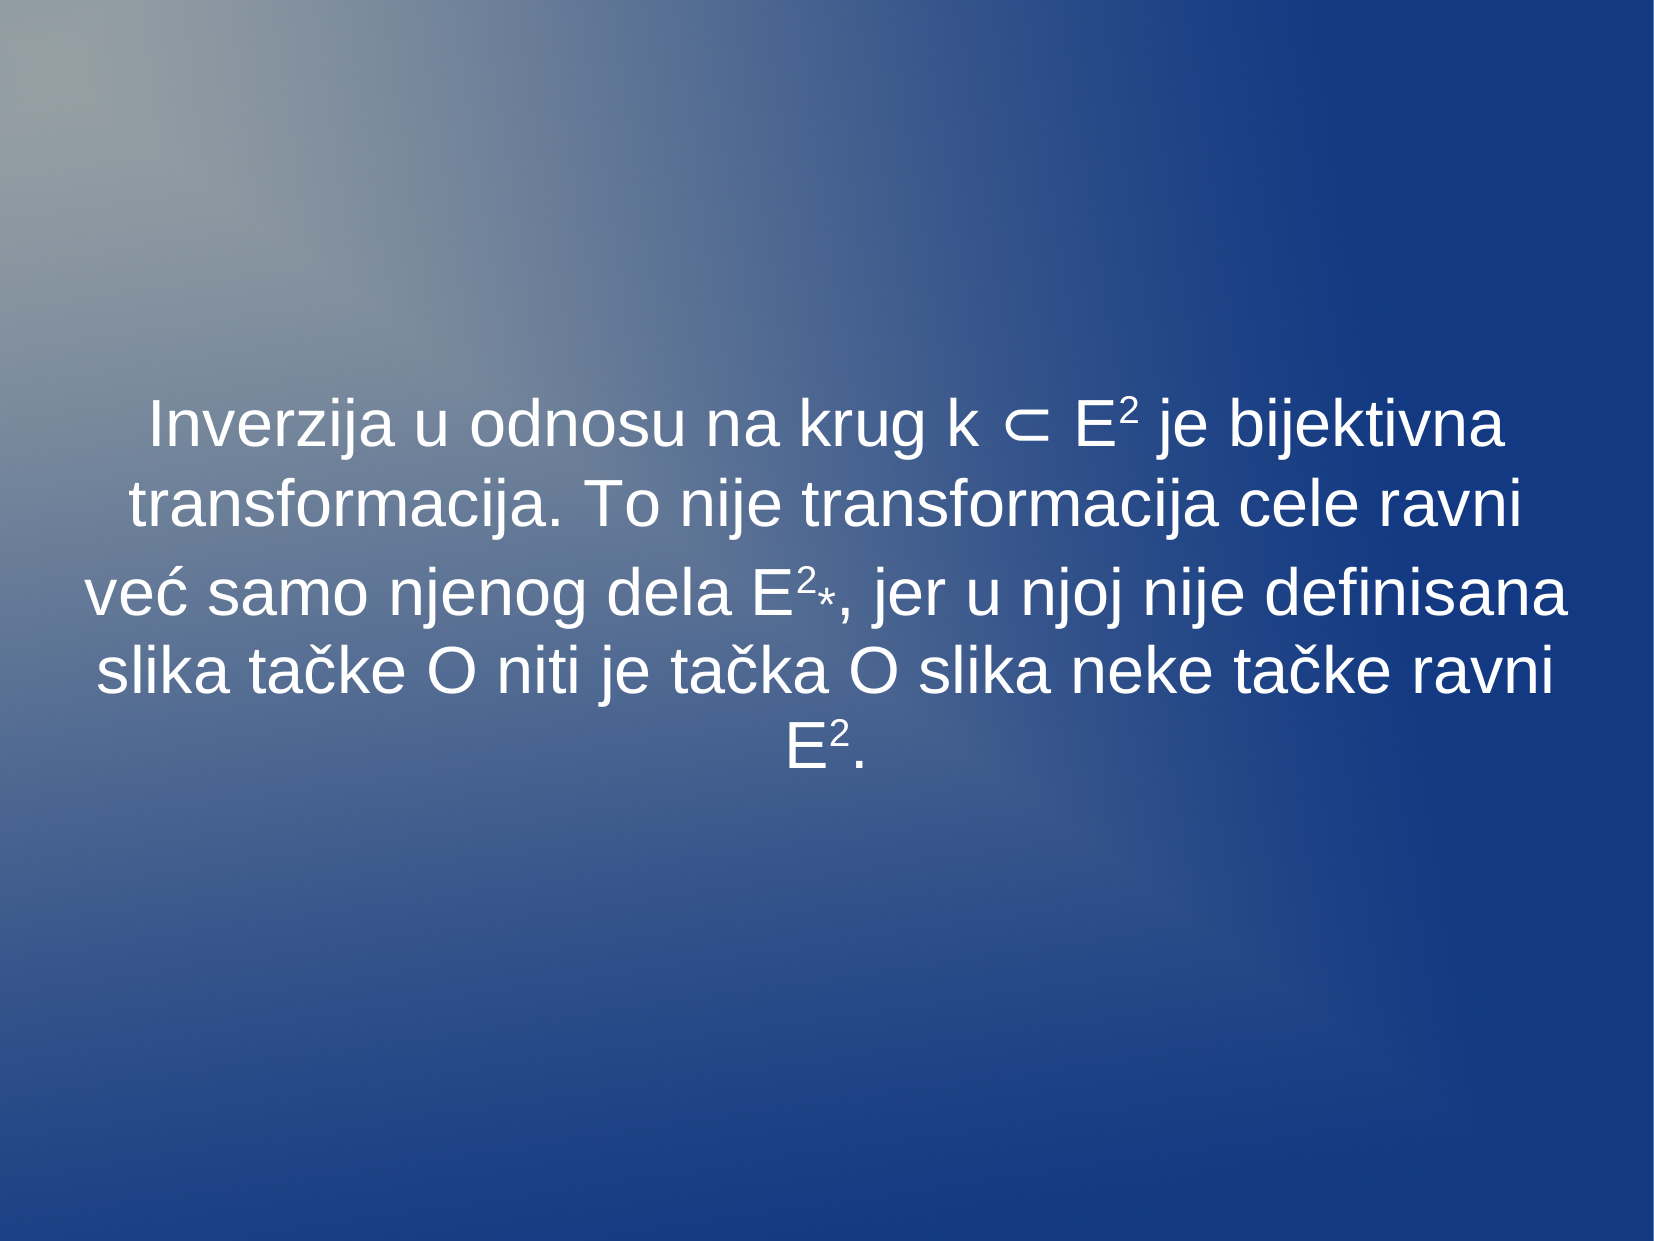

# Inverzija u odnosu na krug k ⊂ E2 je bijektivna transformacija. To nije transformacija cele ravni već samo njenog dela E2*, jer u njoj nije definisana slika tačke O niti je tačka O slika neke tačke ravni E2.